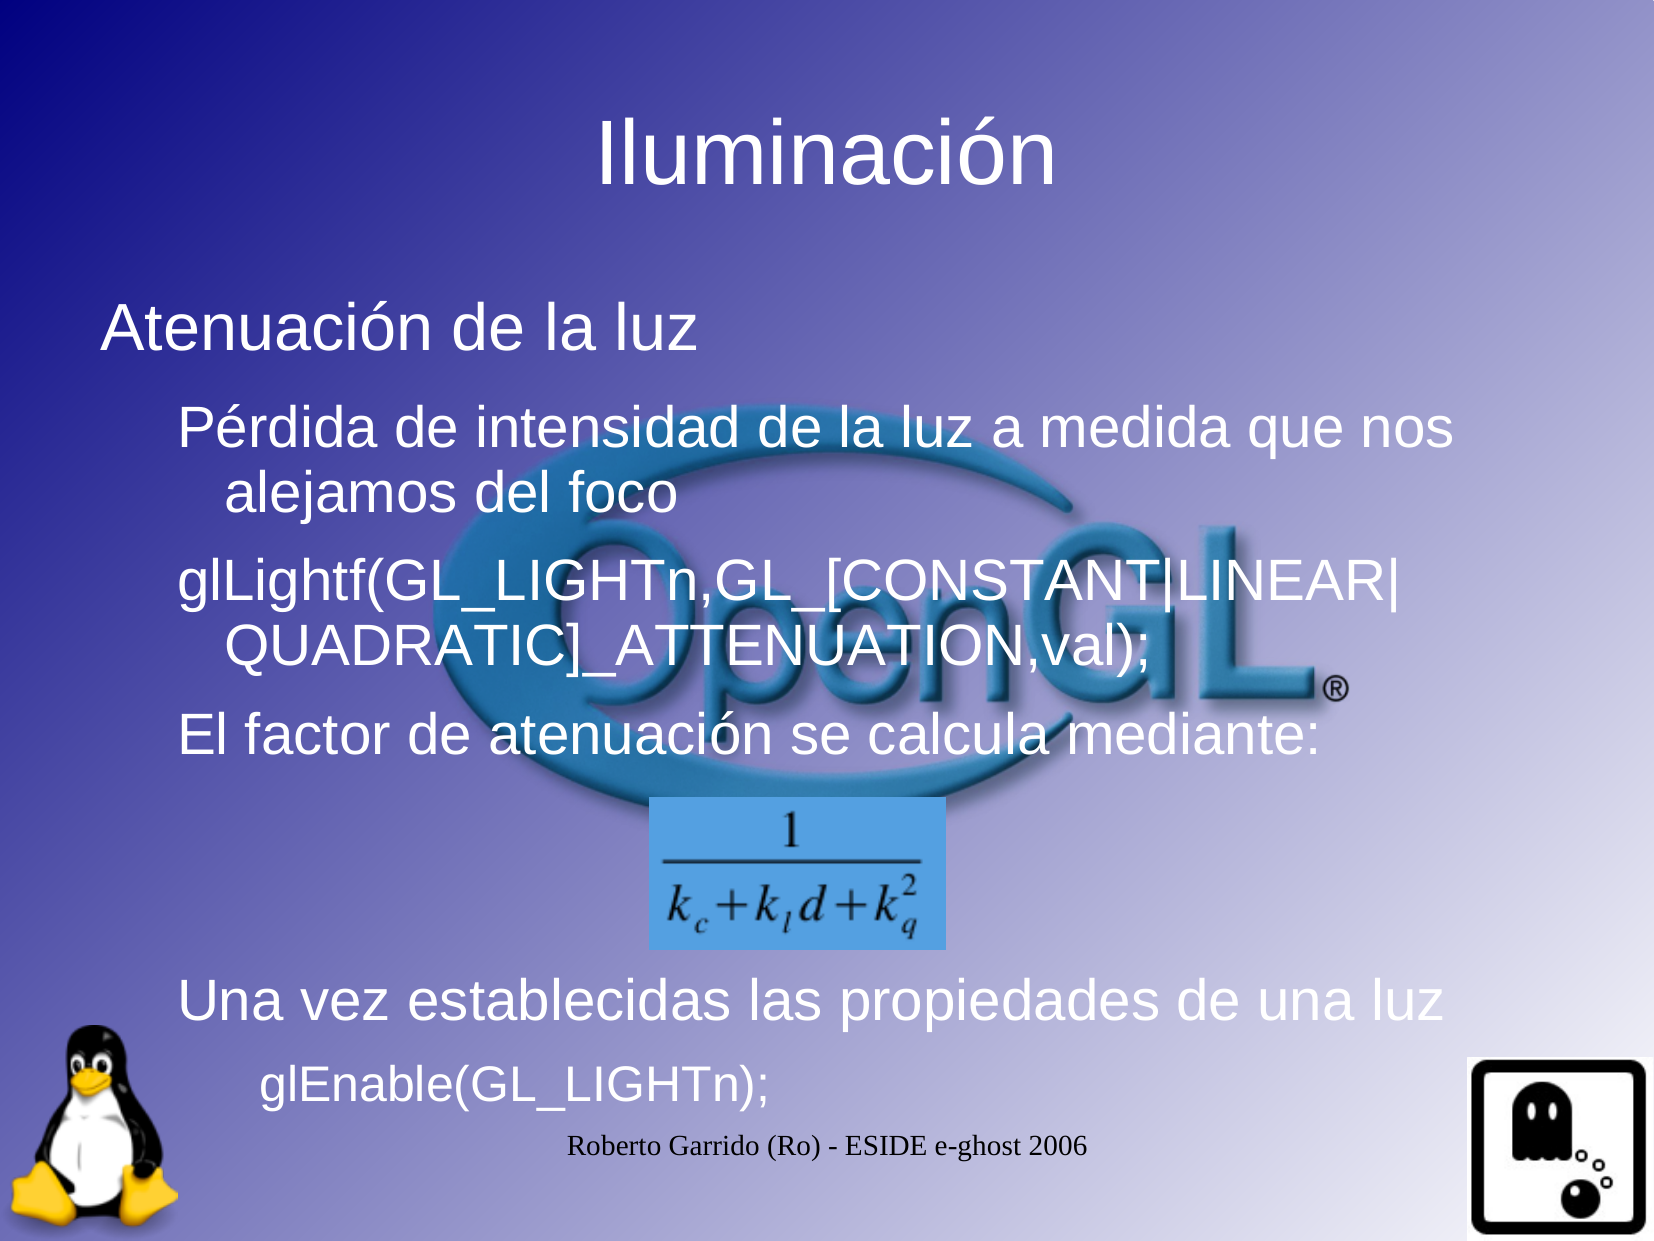

# Iluminación
Atenuación de la luz
Pérdida de intensidad de la luz a medida que nos alejamos del foco
glLightf(GL_LIGHTn,GL_[CONSTANT|LINEAR|QUADRATIC]_ATTENUATION,val);
El factor de atenuación se calcula mediante:
Una vez establecidas las propiedades de una luz
glEnable(GL_LIGHTn);
Roberto Garrido (Ro) - ESIDE e-ghost 2006